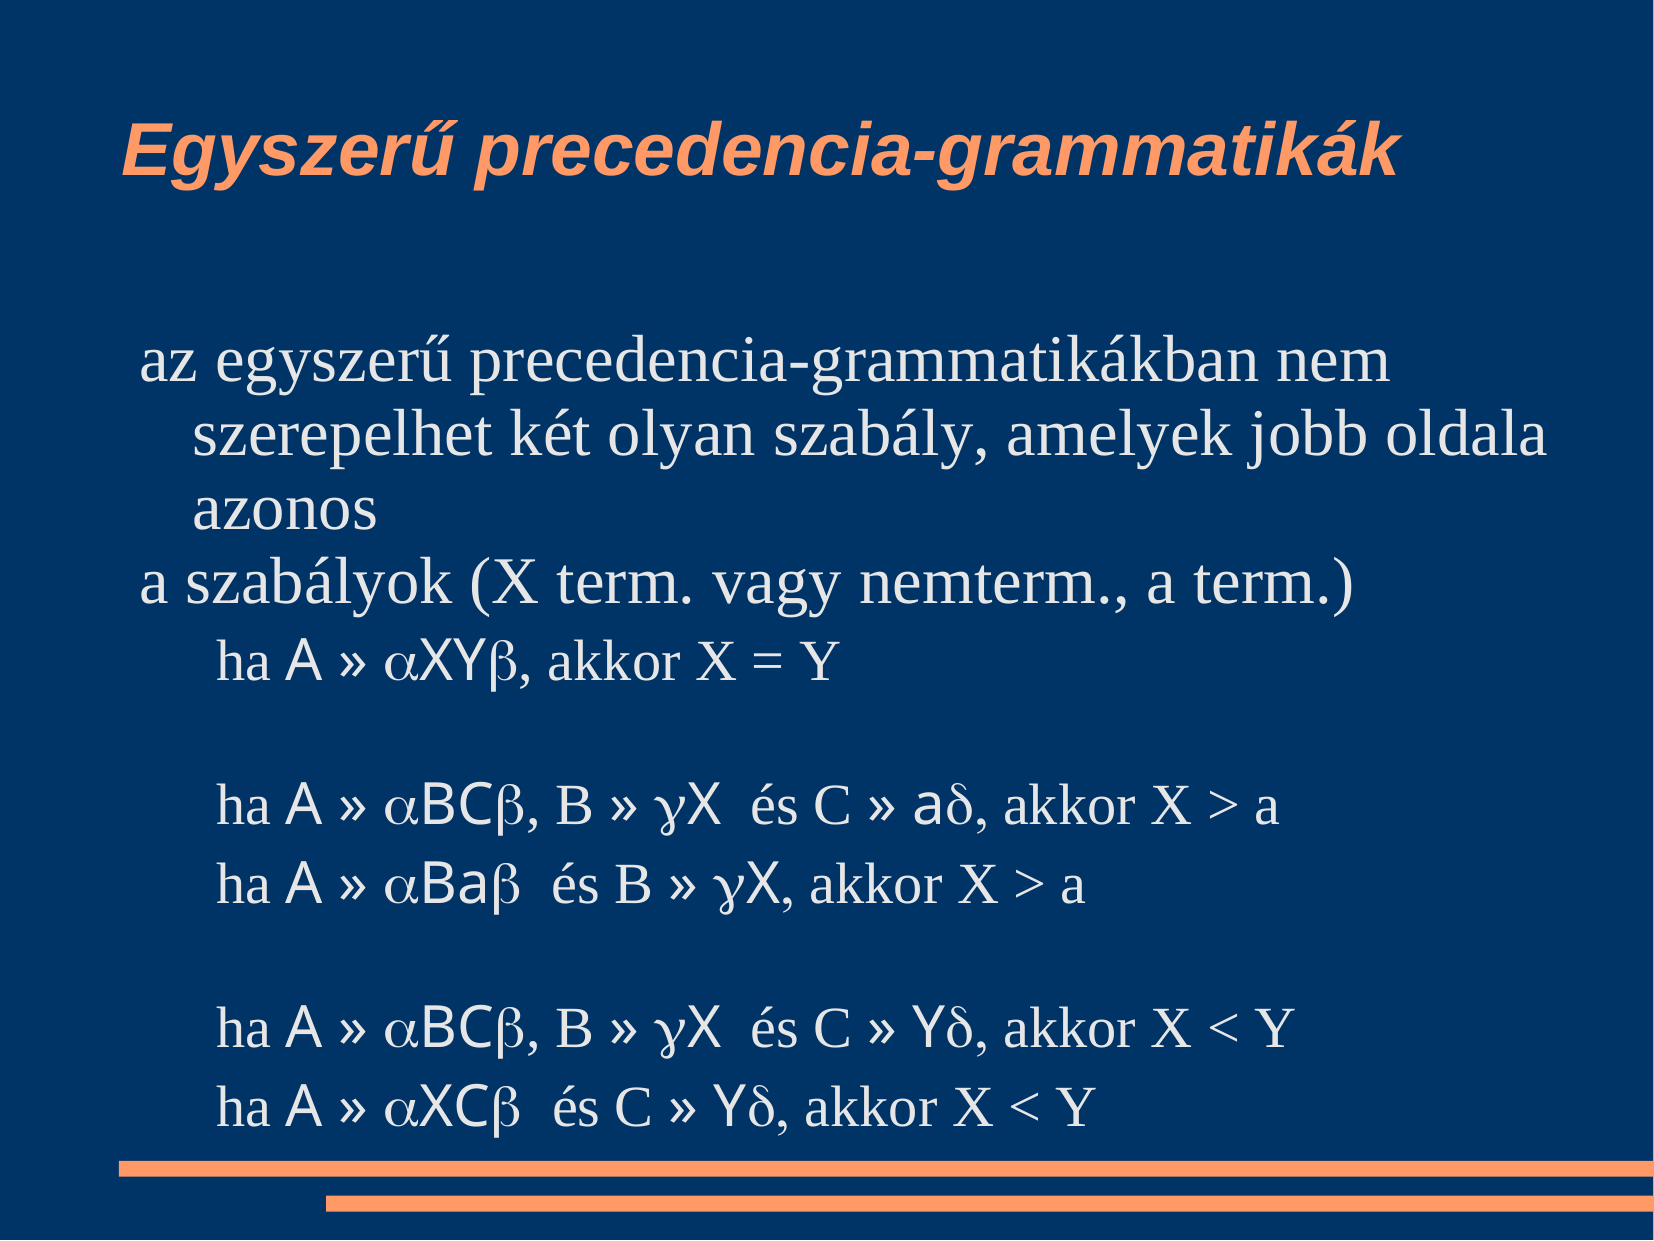

# Egyszerű precedencia-grammatikák
az egyszerű precedencia-grammatikákban nem szerepelhet két olyan szabály, amelyek jobb oldala azonos
a szabályok (X term. vagy nemterm., a term.)
ha A » aXYb, akkor X = Y
ha A » aBCb, B » gX és C » ad, akkor X > a
ha A » aBab és B » gX, akkor X > a
ha A » aBCb, B » gX és C » Yd, akkor X < Y
ha A » aXCb és C » Yd, akkor X < Y